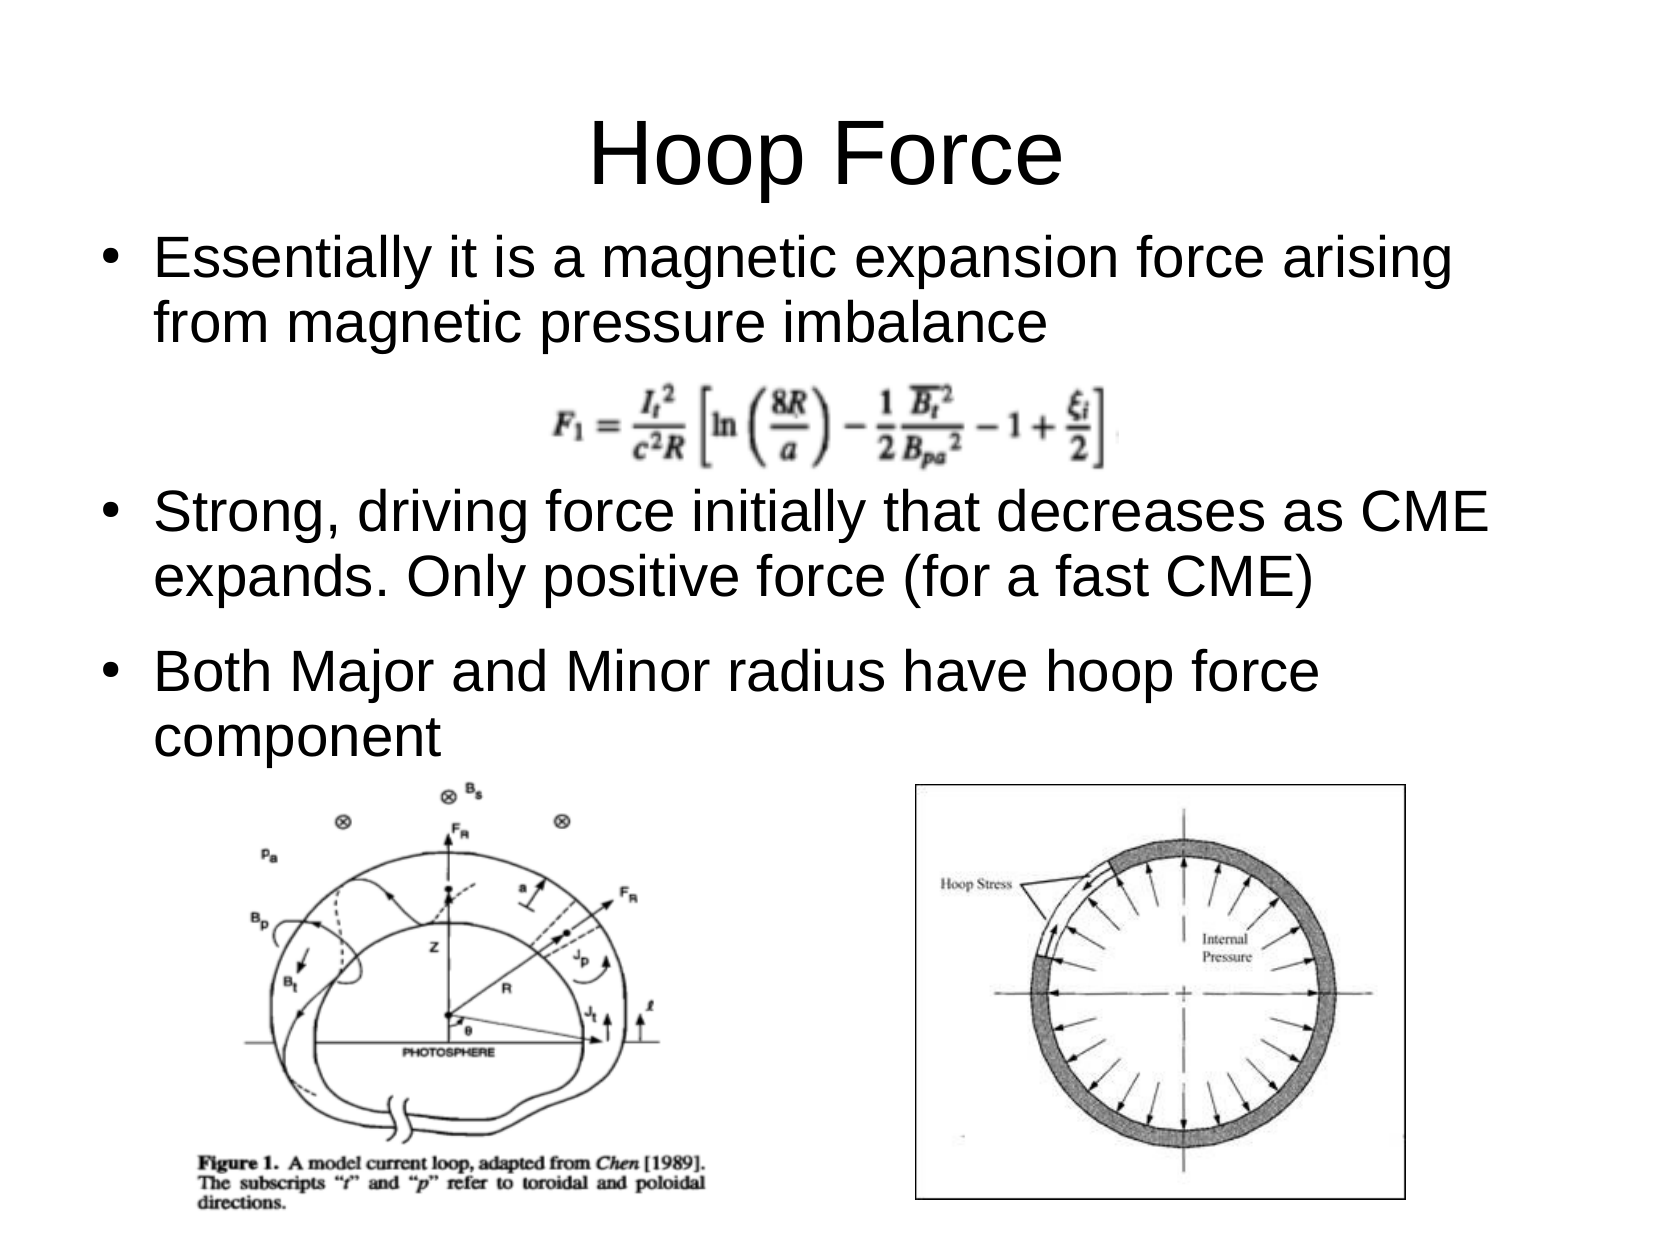

# Hoop Force
Essentially it is a magnetic expansion force arising from magnetic pressure imbalance
Strong, driving force initially that decreases as CME expands. Only positive force (for a fast CME)
Both Major and Minor radius have hoop force component